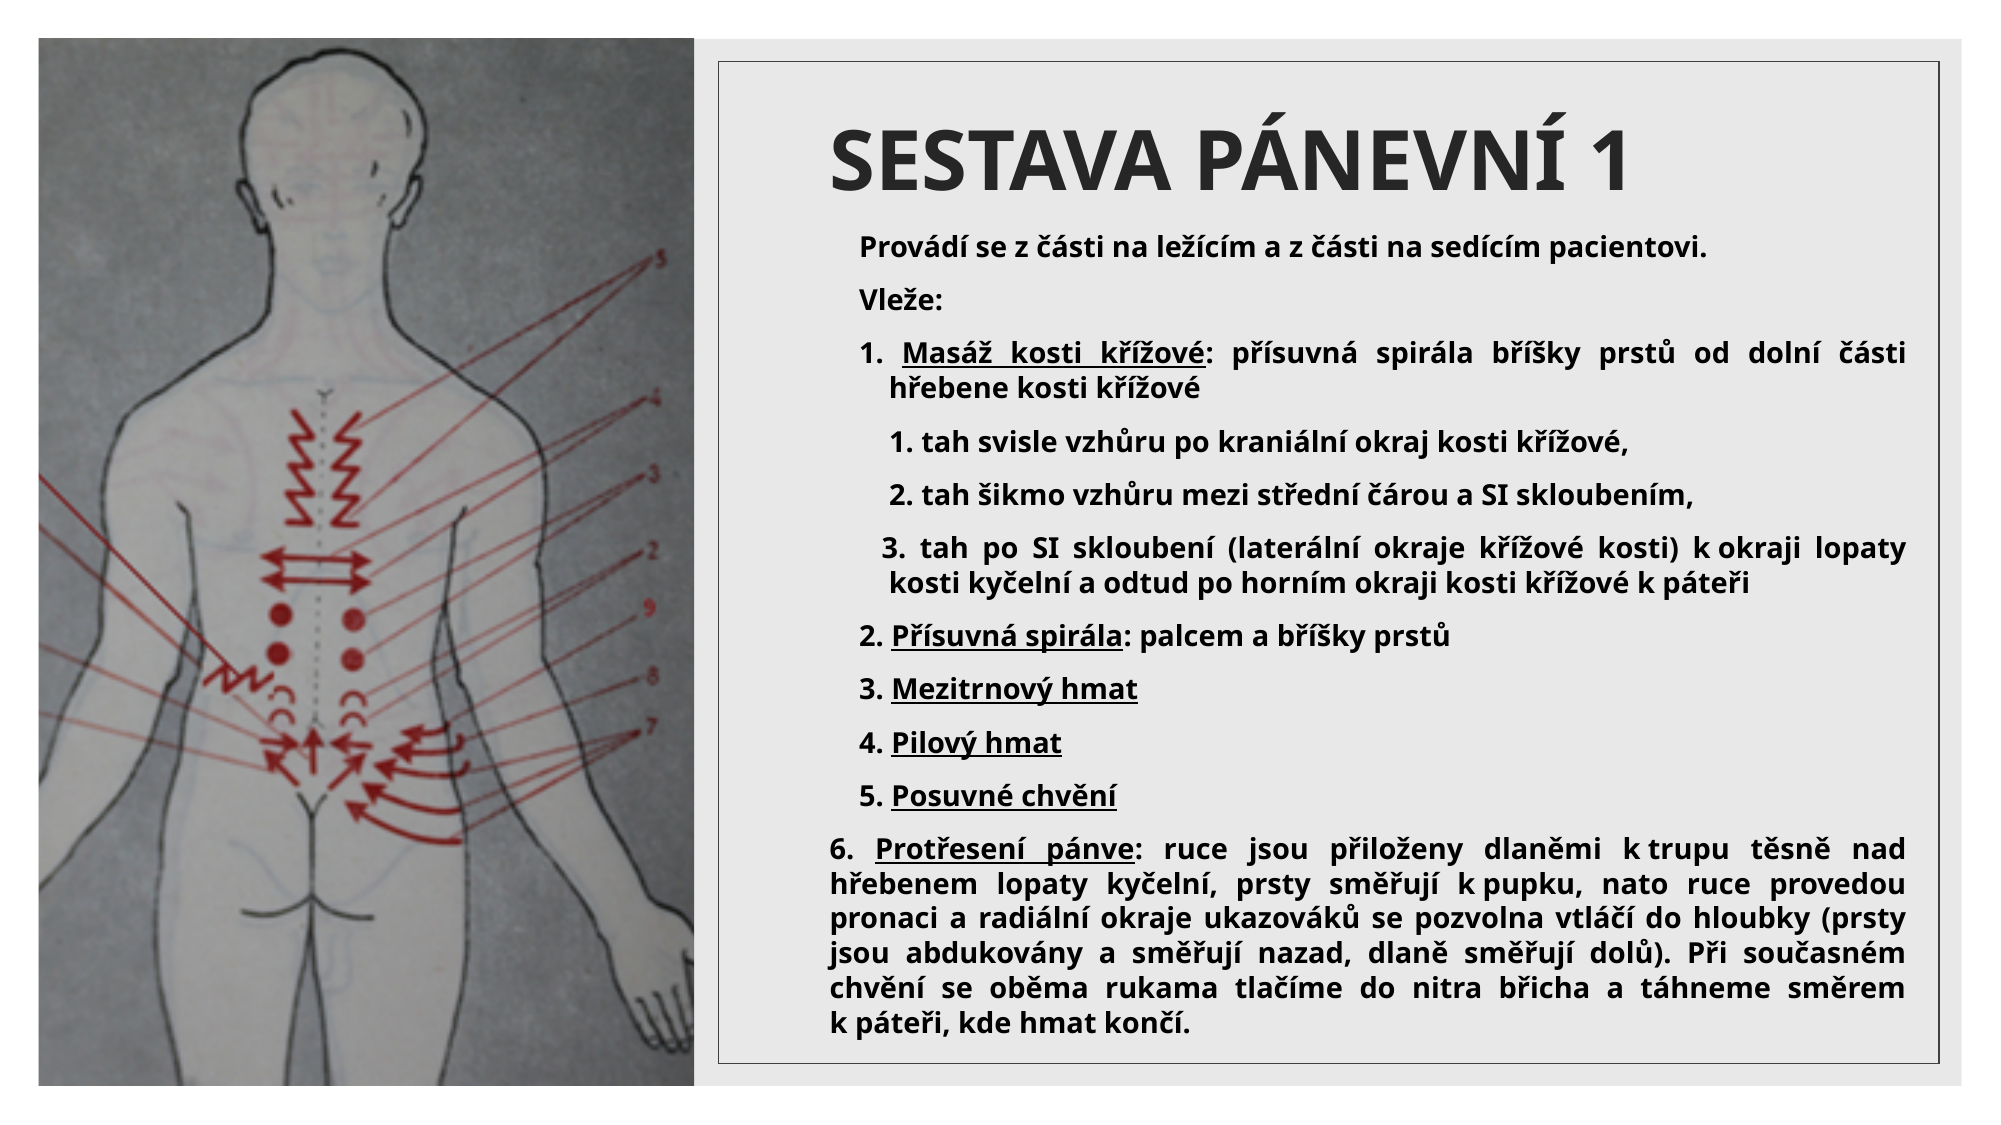

# SESTAVA PÁNEVNÍ 1
Provádí se z části na ležícím a z části na sedícím pacientovi.
Vleže:
1. Masáž kosti křížové: přísuvná spirála bříšky prstů od dolní části hřebene kosti křížové
    1. tah svisle vzhůru po kraniální okraj kosti křížové,
    2. tah šikmo vzhůru mezi střední čárou a SI skloubením,
   3. tah po SI skloubení (laterální okraje křížové kosti) k okraji lopaty kosti kyčelní a odtud po horním okraji kosti křížové k páteři
2. Přísuvná spirála: palcem a bříšky prstů
3. Mezitrnový hmat
4. Pilový hmat
5. Posuvné chvění
6. Protřesení pánve: ruce jsou přiloženy dlaněmi k trupu těsně nad hřebenem lopaty kyčelní, prsty směřují k pupku, nato ruce provedou pronaci a radiální okraje ukazováků se pozvolna vtláčí do hloubky (prsty jsou abdukovány a směřují nazad, dlaně směřují dolů). Při současném chvění se oběma rukama tlačíme do nitra břicha a táhneme směrem k páteři, kde hmat končí.